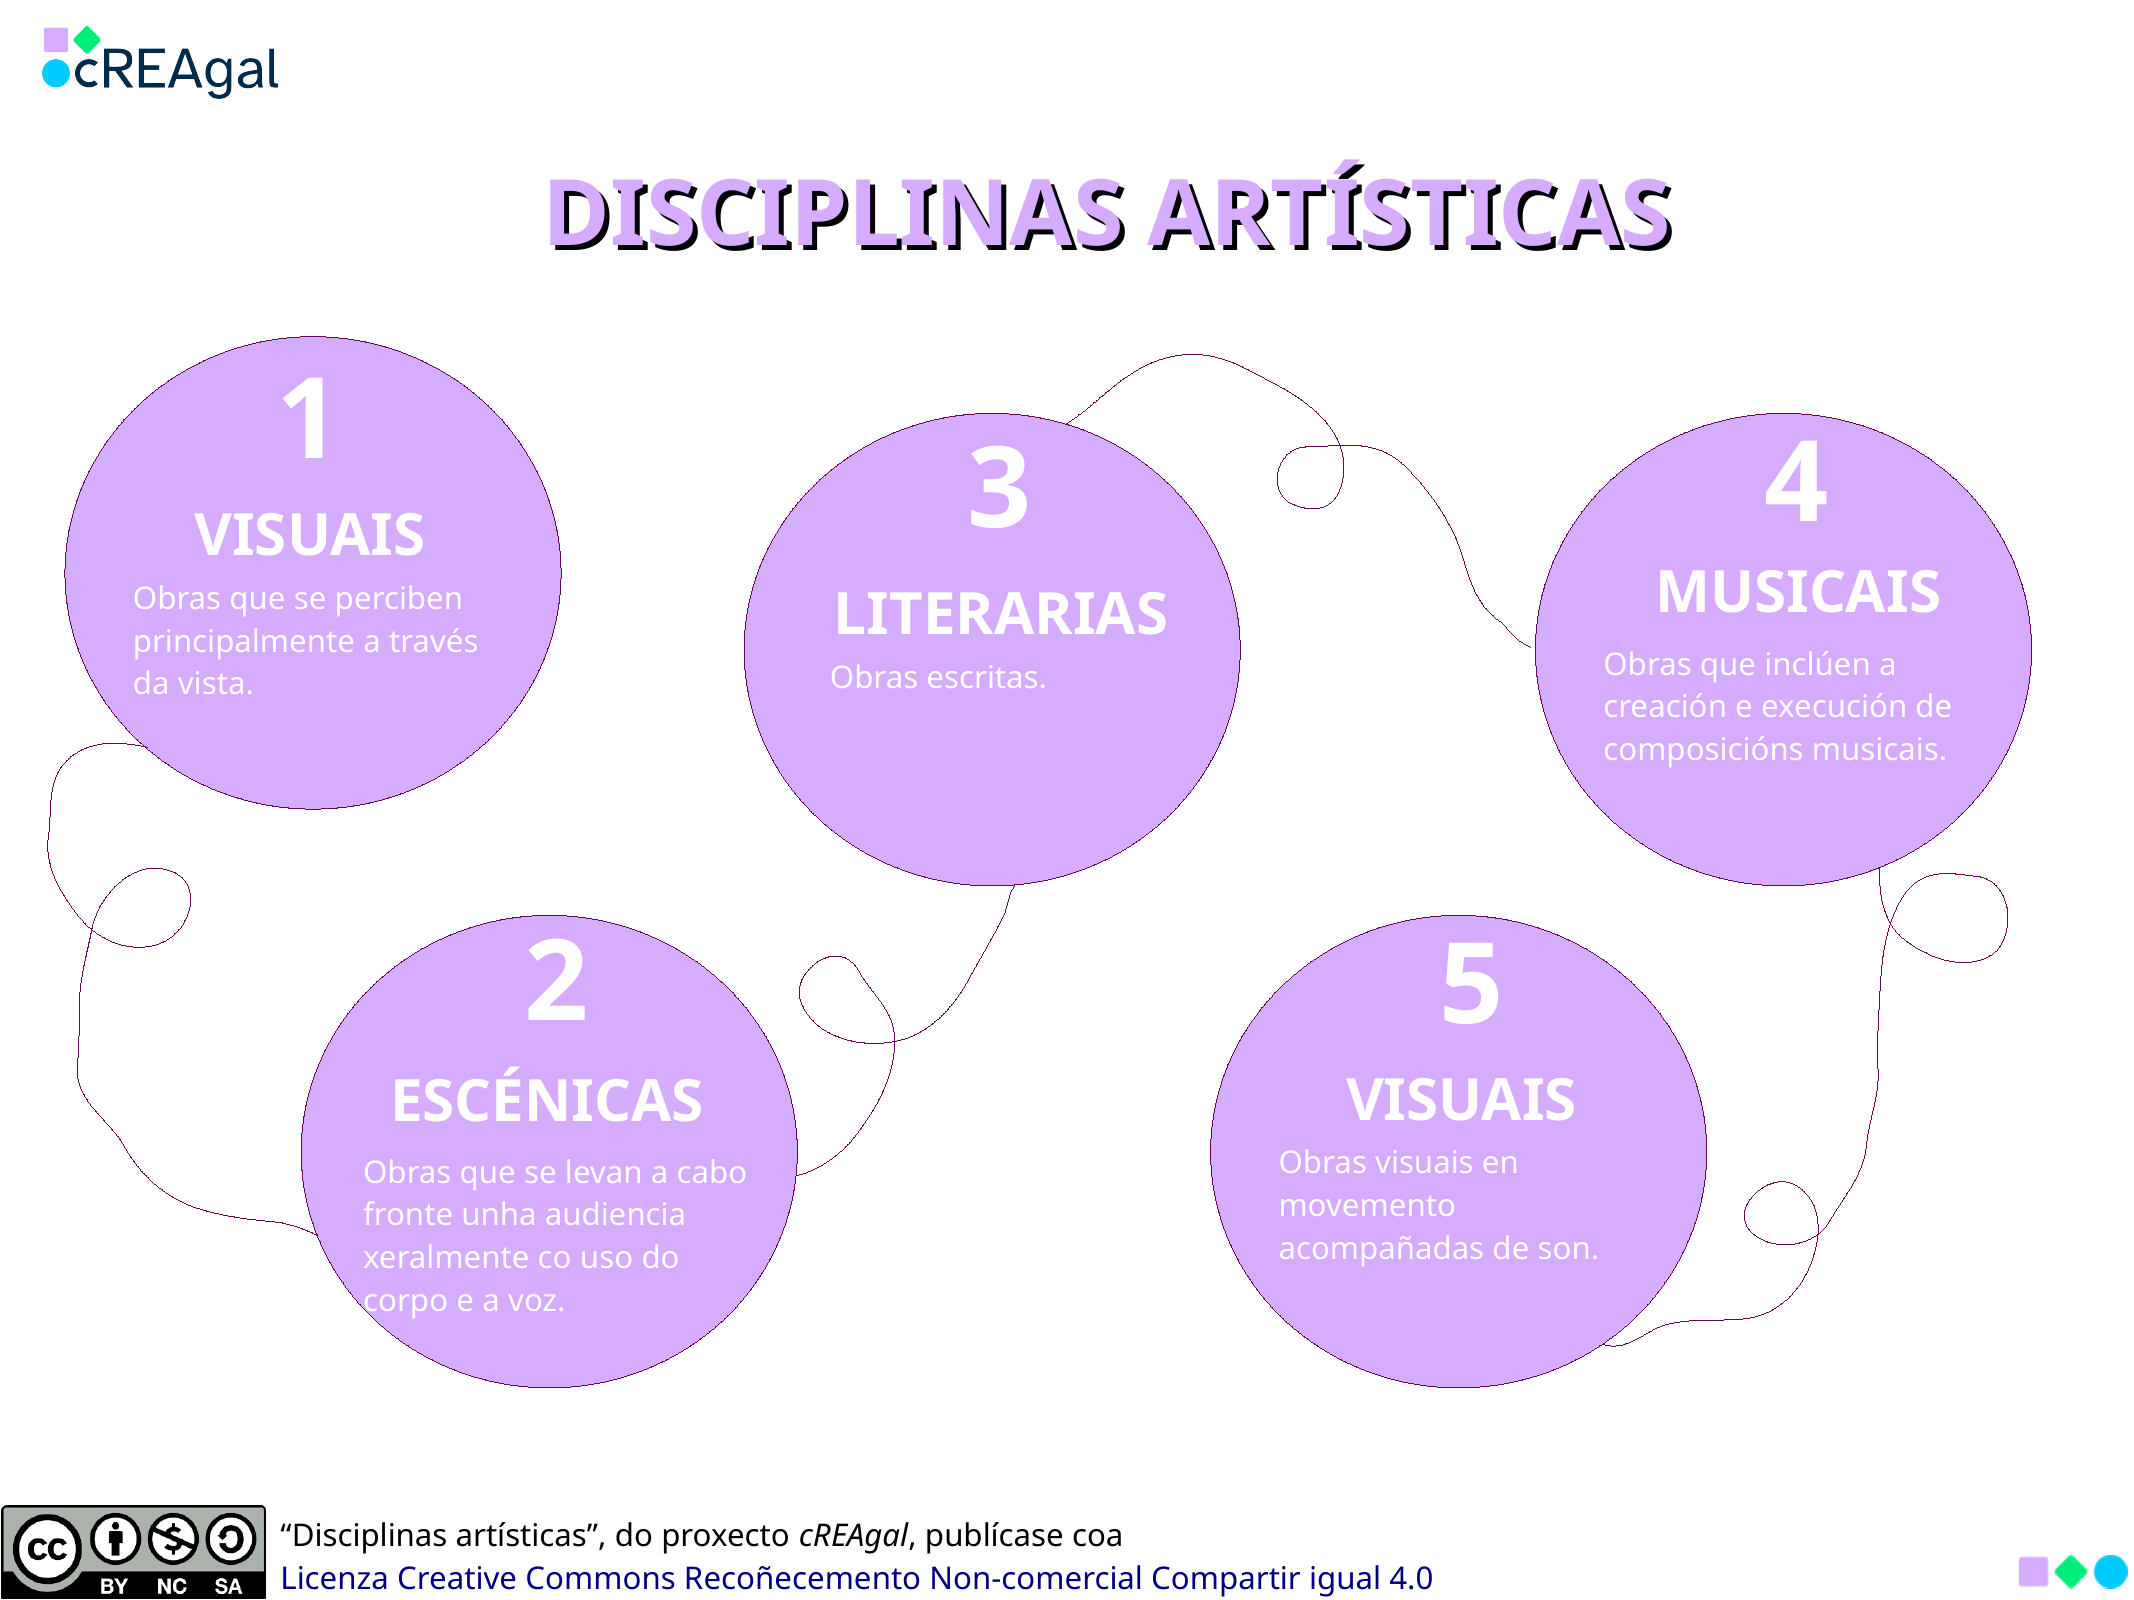

DISCIPLINAS ARTÍSTICAS
# 1
4
3
VISUAIS
MUSICAIS
AS FONTES
LITERARIAS
Obras que se perciben principalmente a través da vista.
Obras que inclúen a creación e execución de composicións musicais.
Obras escritas.
2
5
VISUAIS
ESCÉNICAS
Obras visuais en movemento acompañadas de son.
Obras que se levan a cabo fronte unha audiencia xeralmente co uso do corpo e a voz.
“Disciplinas artísticas”, do proxecto cREAgal, publícase coa Licenza Creative Commons Recoñecemento Non-comercial Compartir igual 4.0